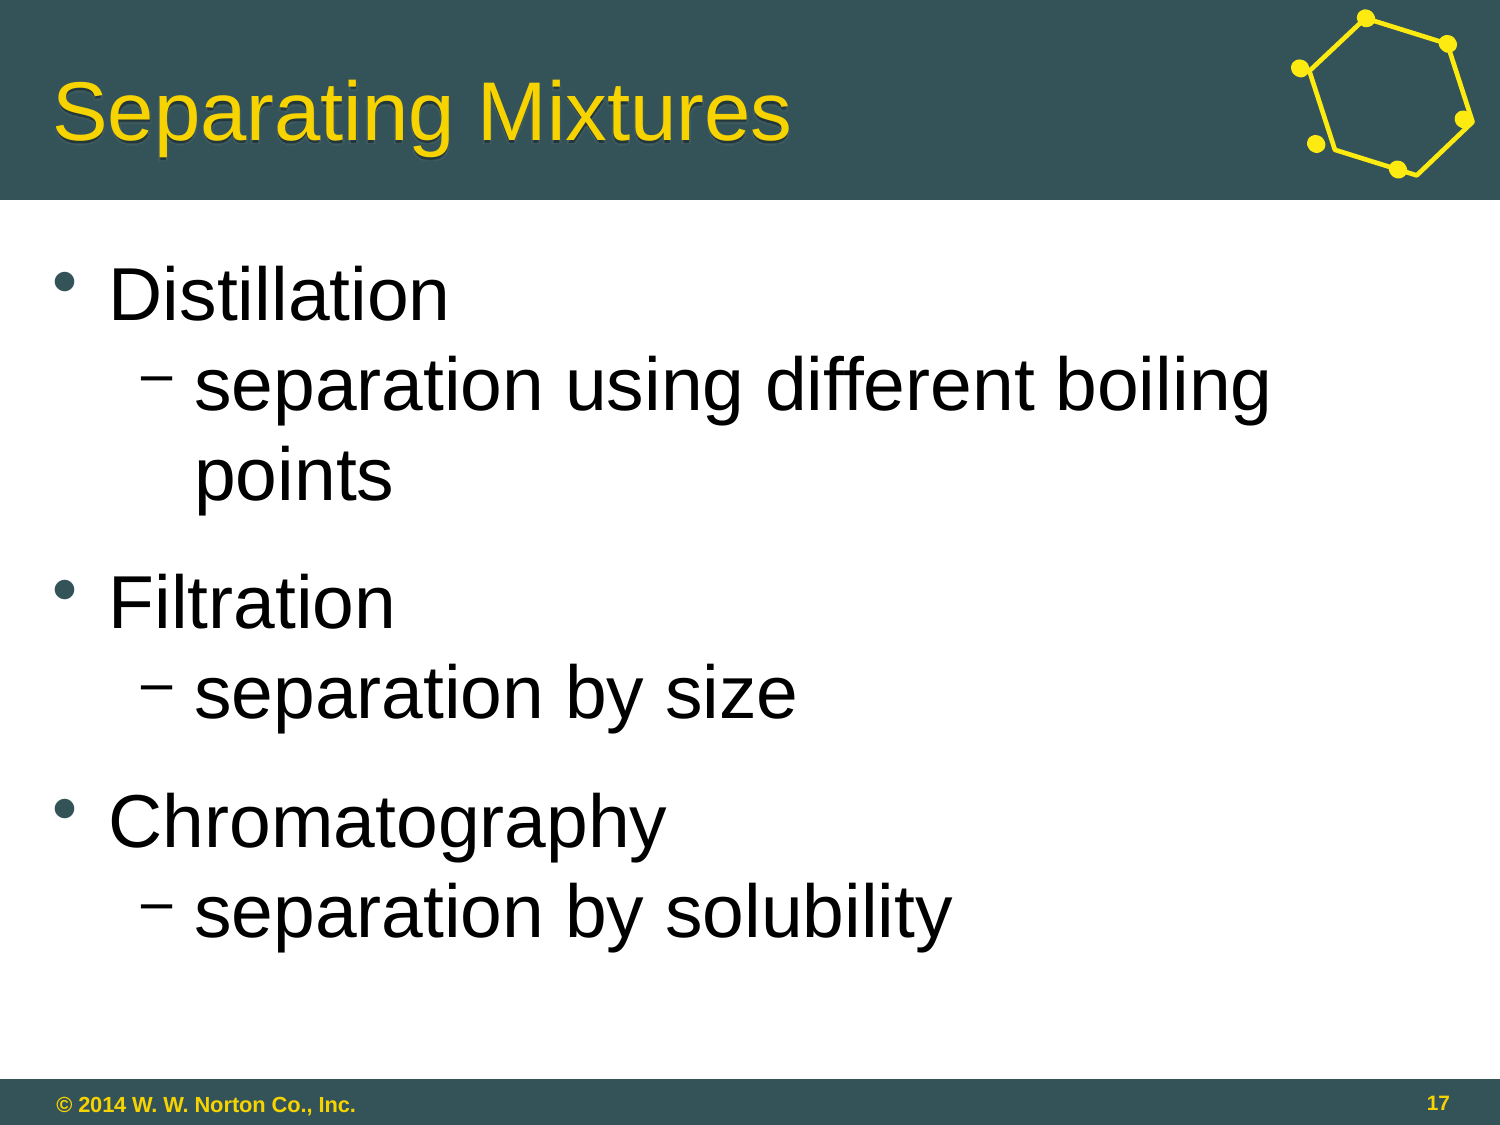

# Separating Mixtures
Distillation
separation using different boiling points
Filtration
separation by size
Chromatography
separation by solubility